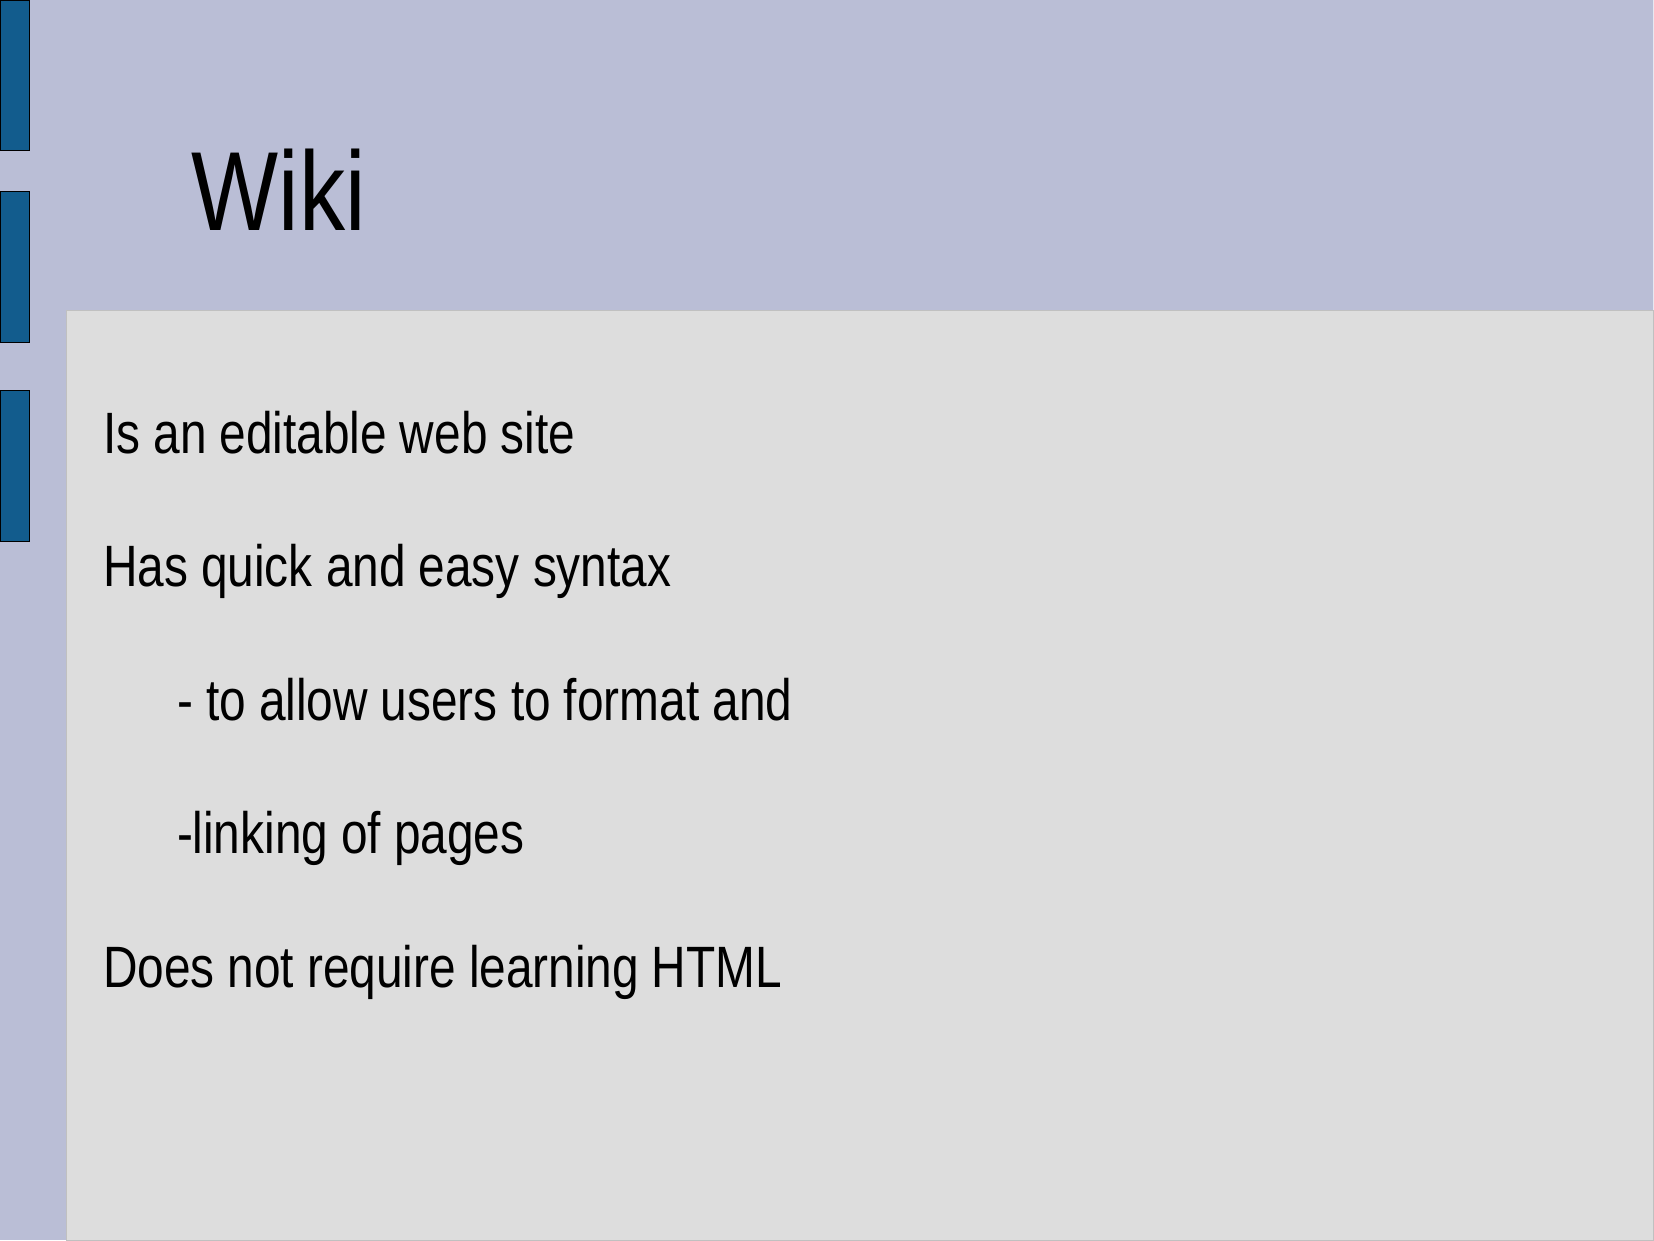

Wiki
Is an editable web site
Has quick and easy syntax
	- to allow users to format and
	-linking of pages
Does not require learning HTML